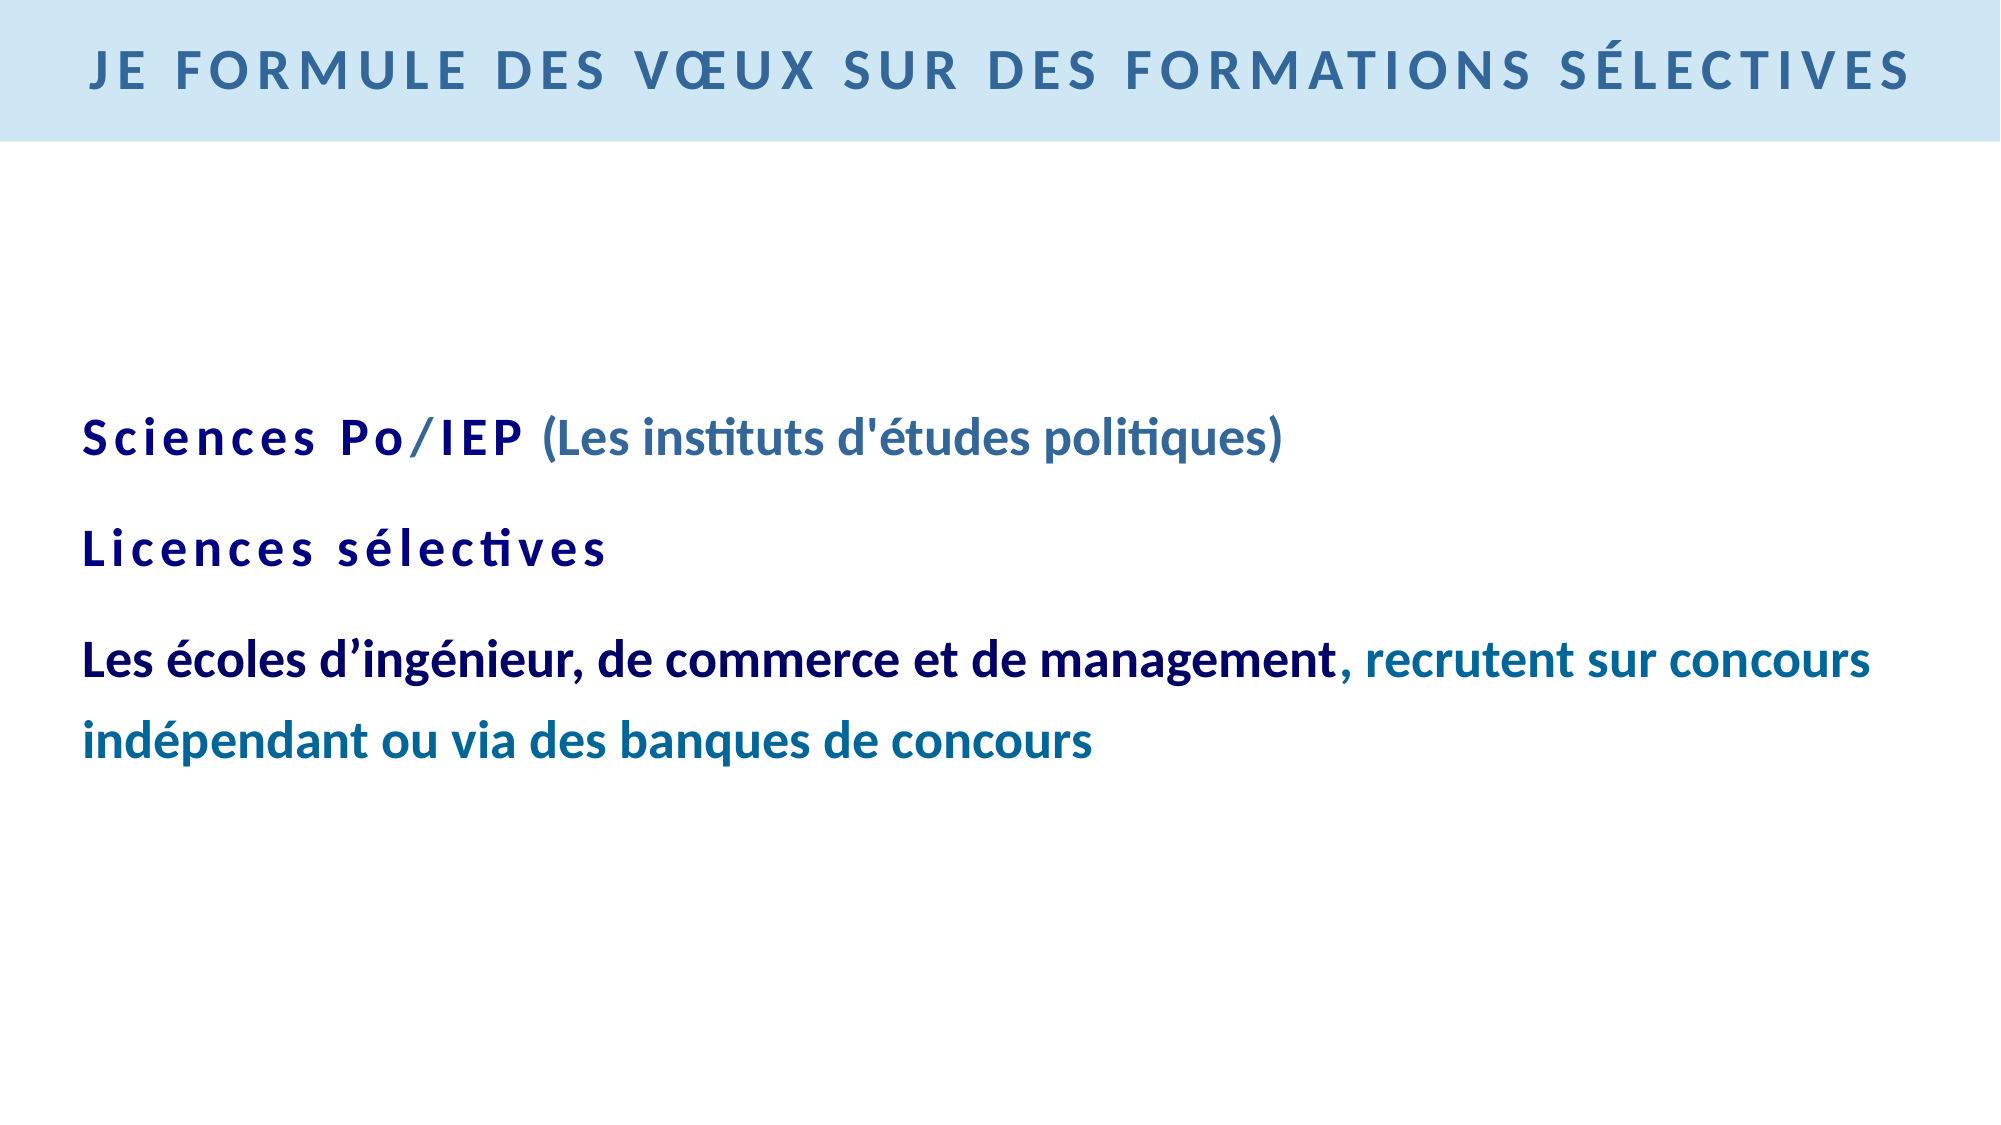

# JE FORMULE DES VŒUX SUR DES FORMATIONS SÉLECTIVES
Sciences Po/IEP (Les instituts d'études politiques)
Licences sélectives
Les écoles d’ingénieur, de commerce et de management, recrutent sur concours indépendant ou via des banques de concours